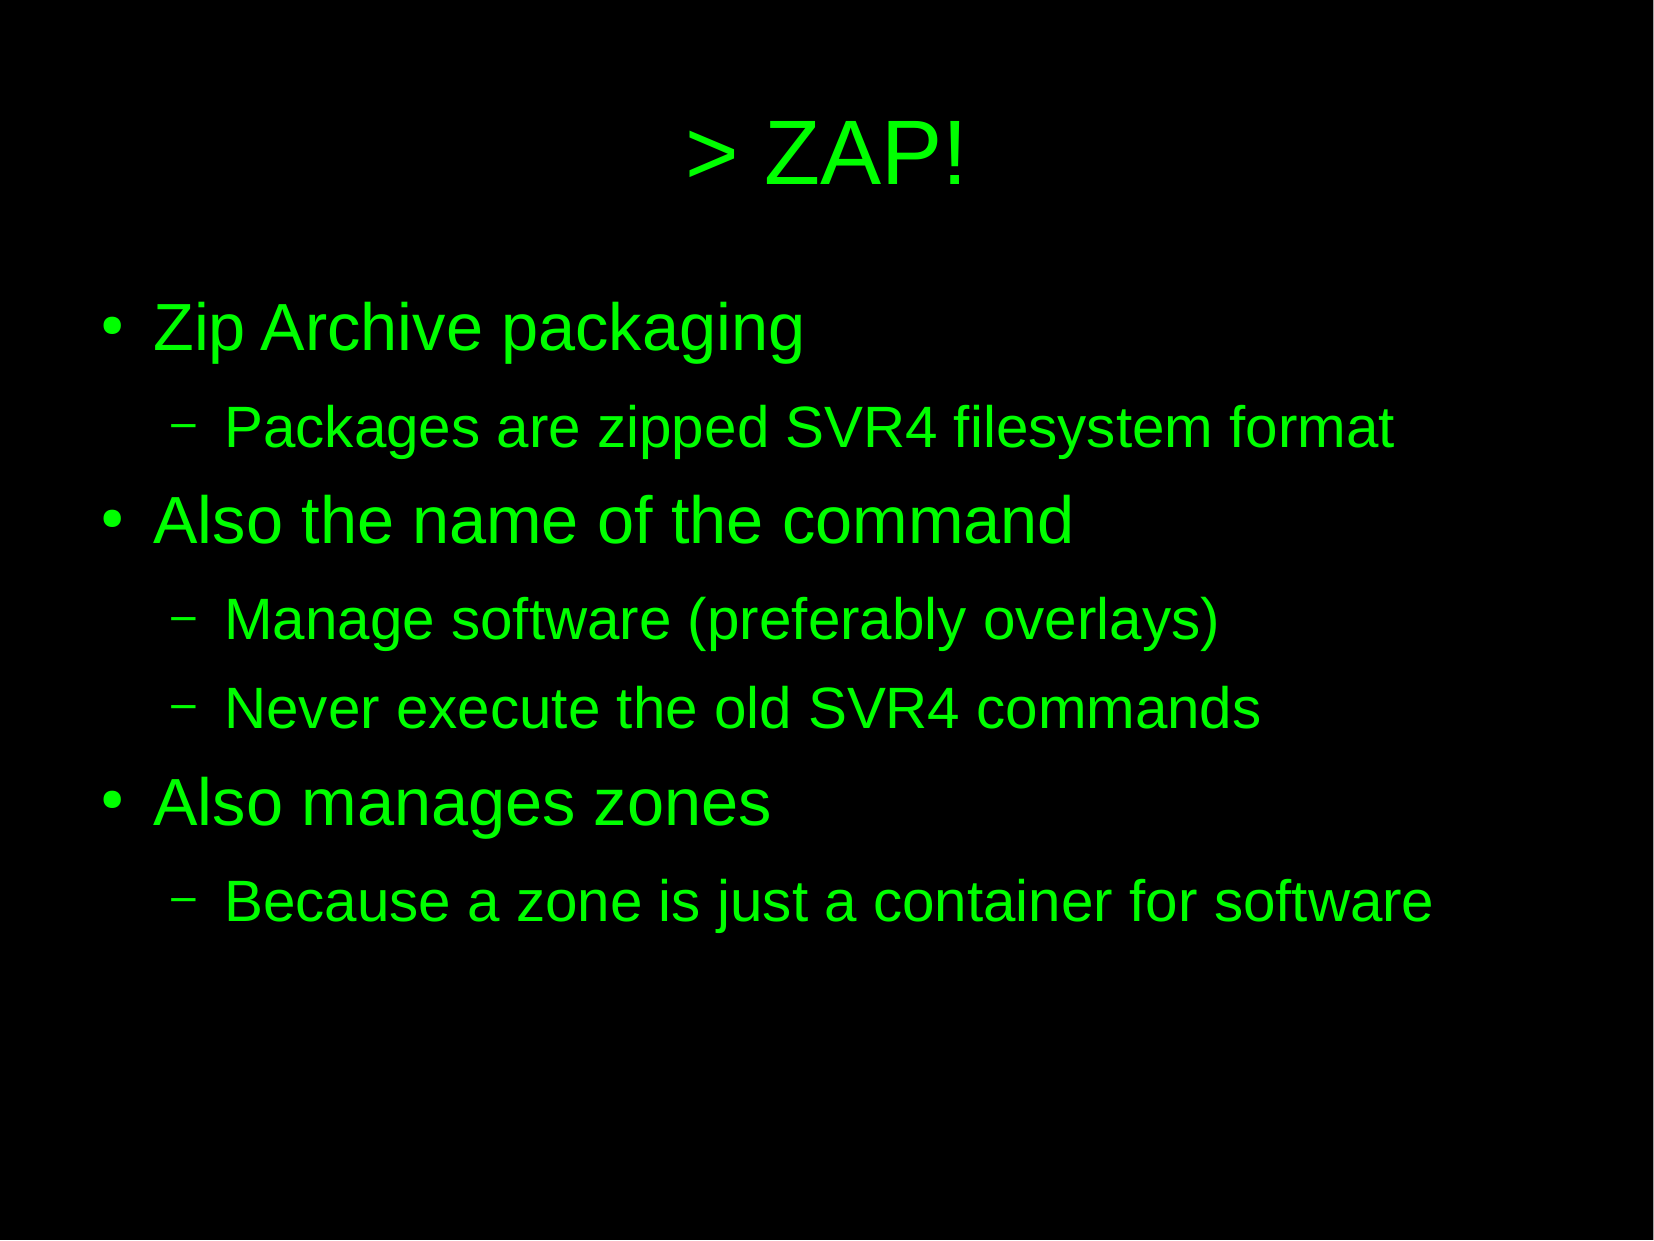

# > ZAP!
Zip Archive packaging
Packages are zipped SVR4 filesystem format
Also the name of the command
Manage software (preferably overlays)
Never execute the old SVR4 commands
Also manages zones
Because a zone is just a container for software